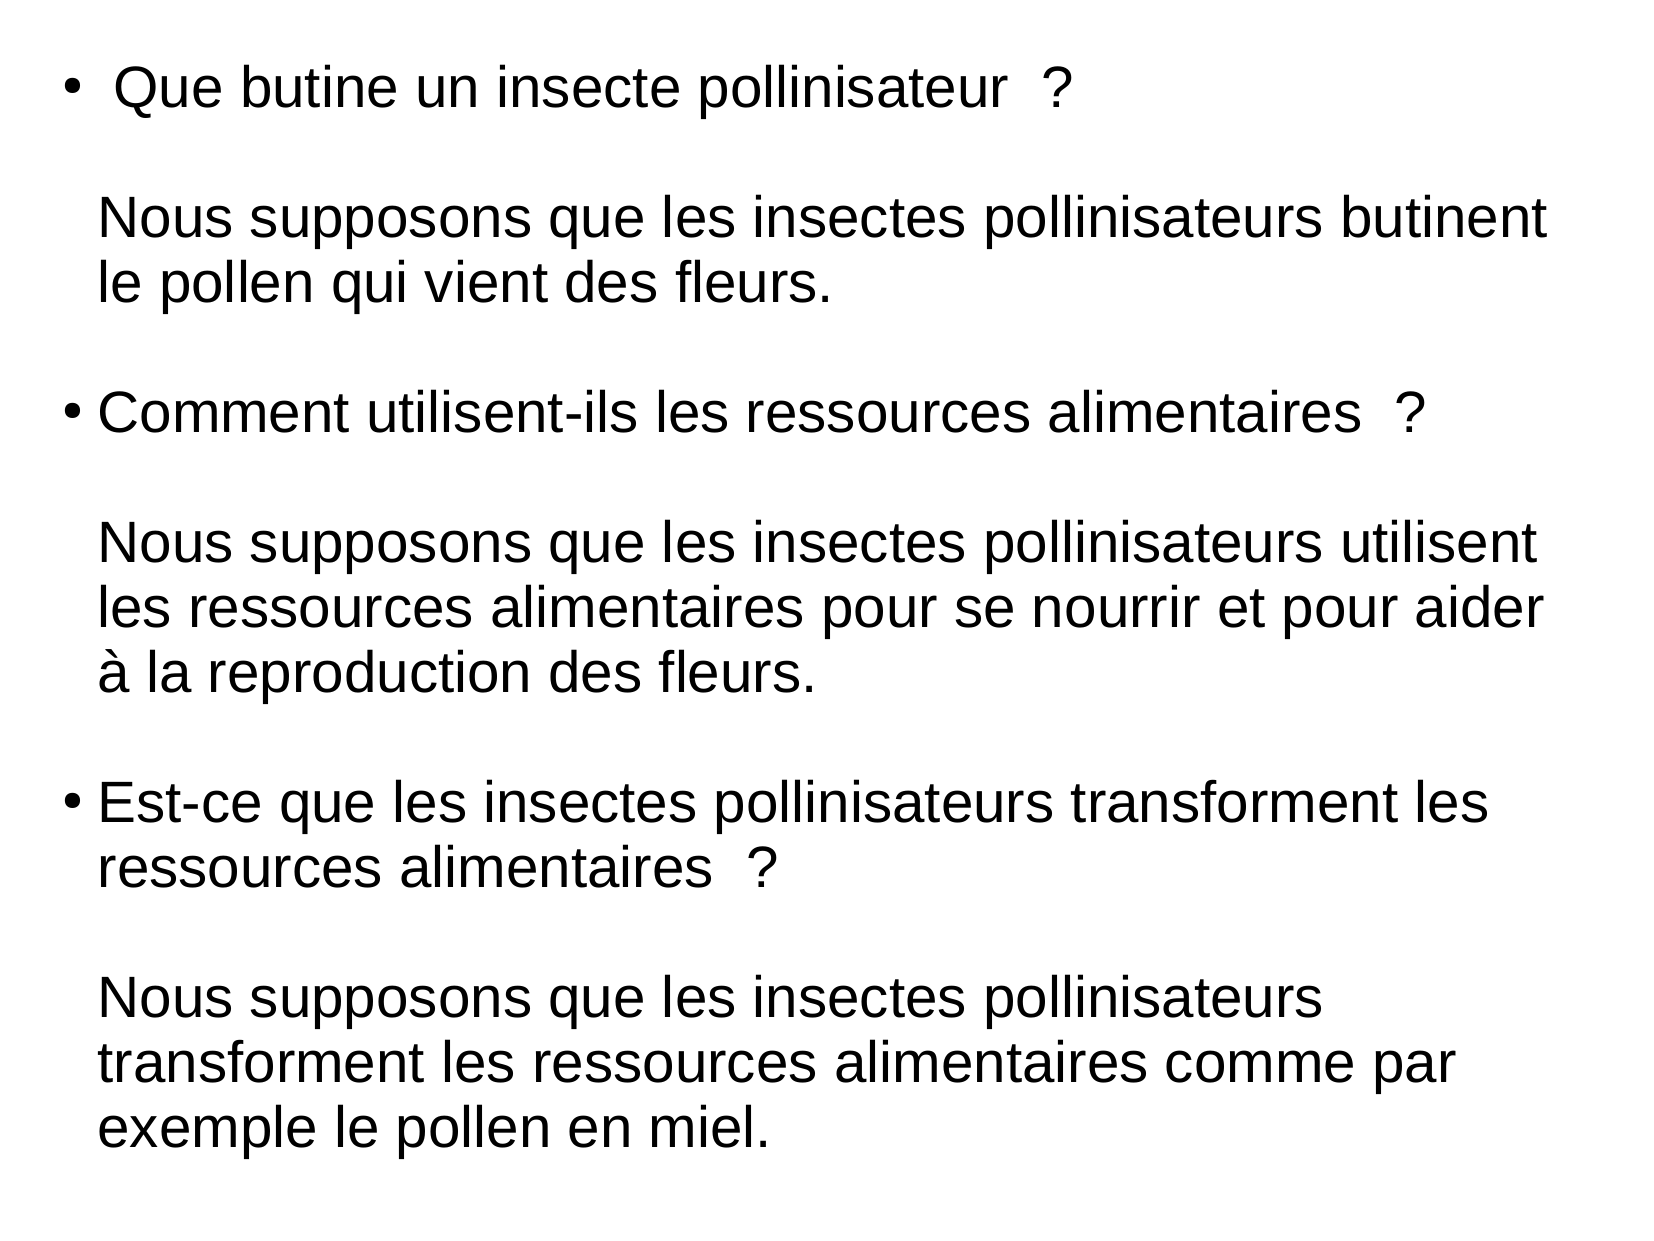

Que butine un insecte pollinisateur  ?
Nous supposons que les insectes pollinisateurs butinent le pollen qui vient des fleurs.
Comment utilisent-ils les ressources alimentaires  ?
Nous supposons que les insectes pollinisateurs utilisent les ressources alimentaires pour se nourrir et pour aider à la reproduction des fleurs.
Est-ce que les insectes pollinisateurs transforment les ressources alimentaires  ?
Nous supposons que les insectes pollinisateurs transforment les ressources alimentaires comme par exemple le pollen en miel.